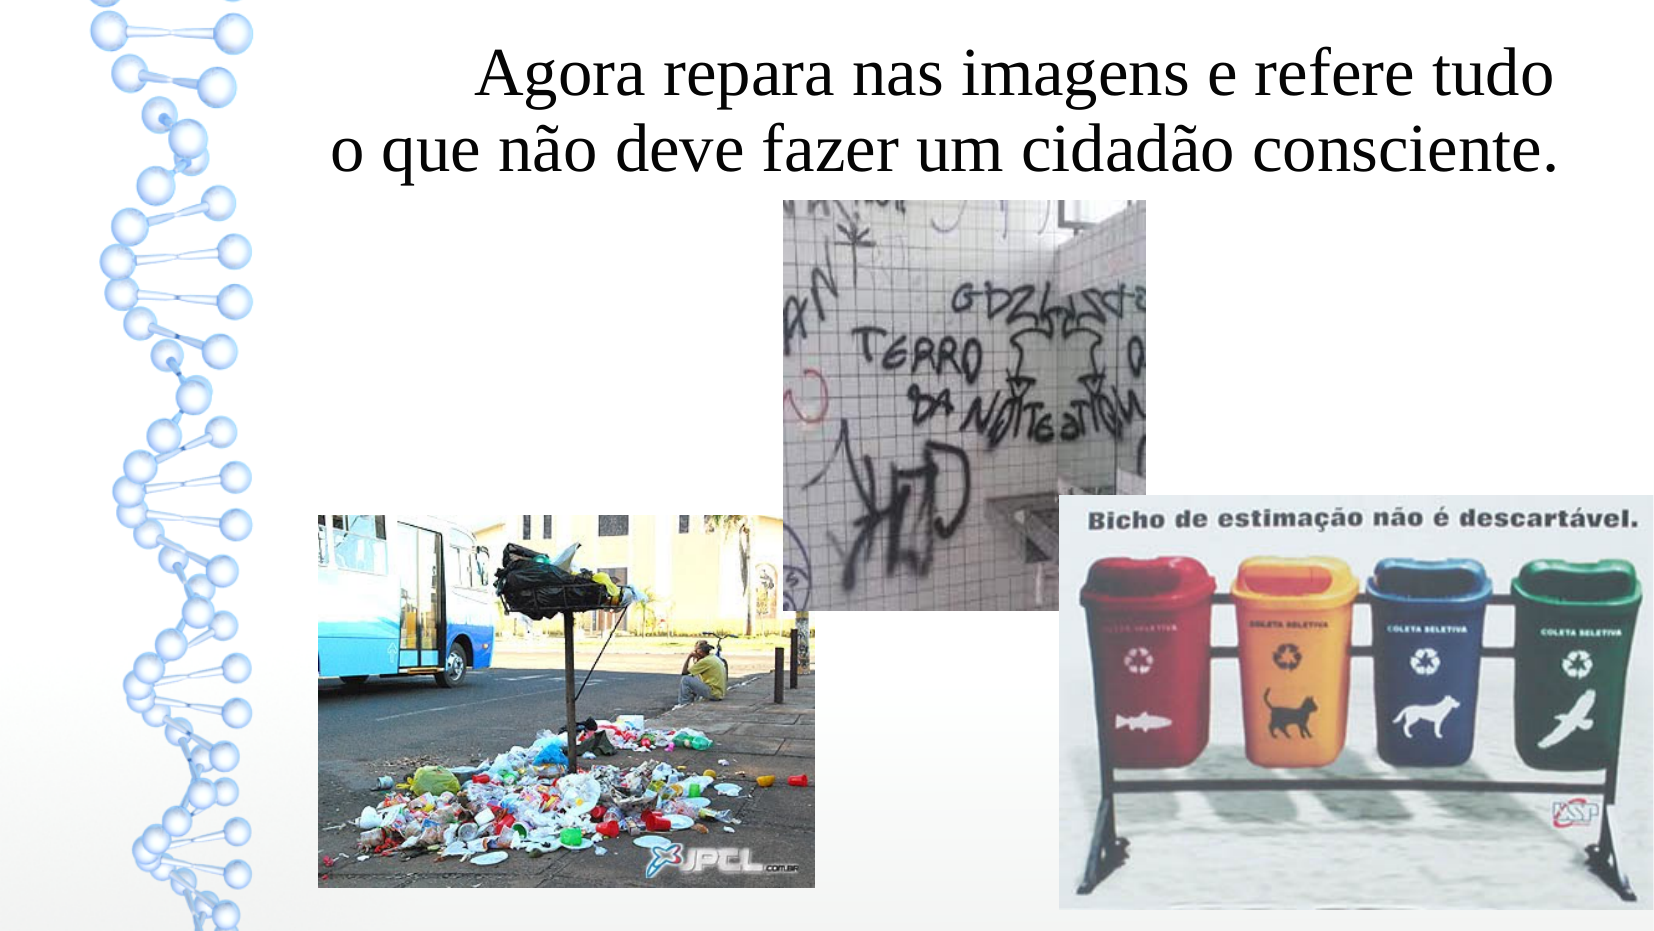

# Agora repara nas imagens e refere tudo o que não deve fazer um cidadão consciente.
5